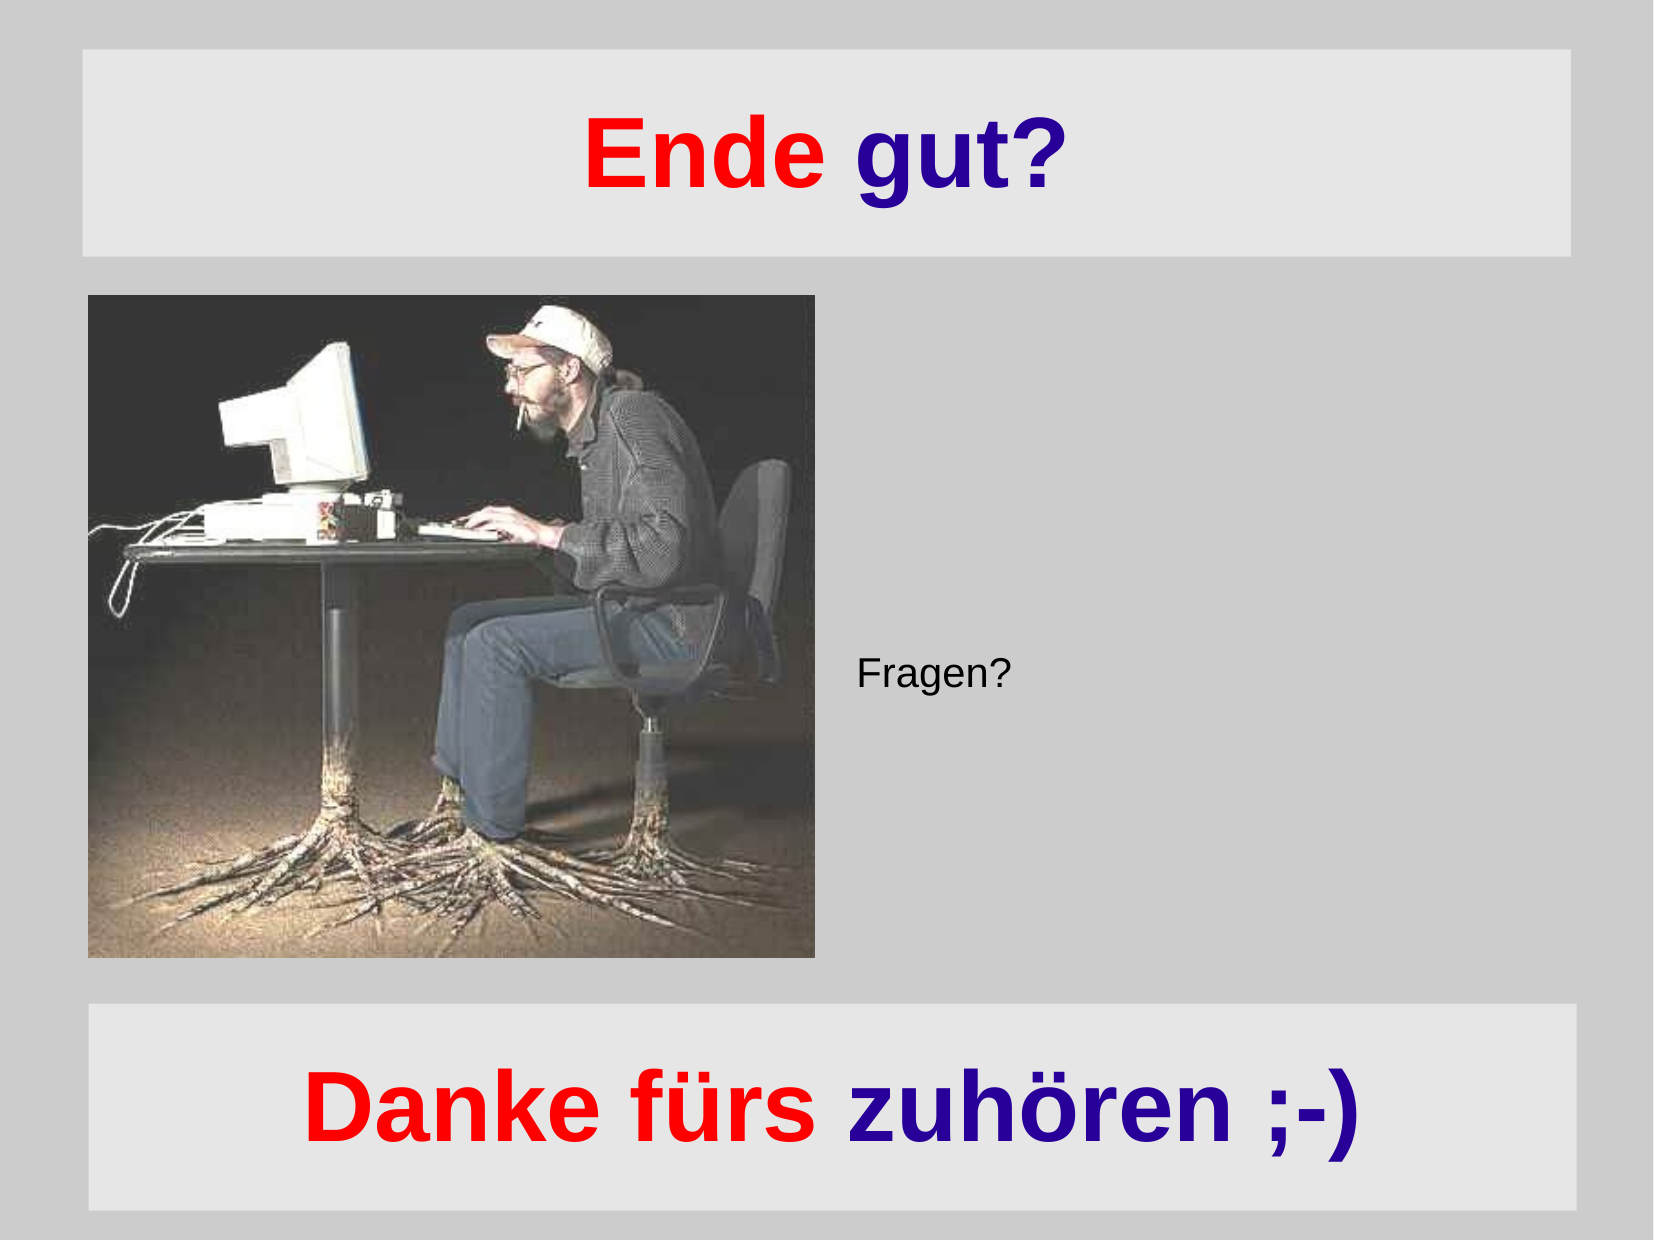

# Ende gut?
Fragen?
Danke fürs zuhören ;-)